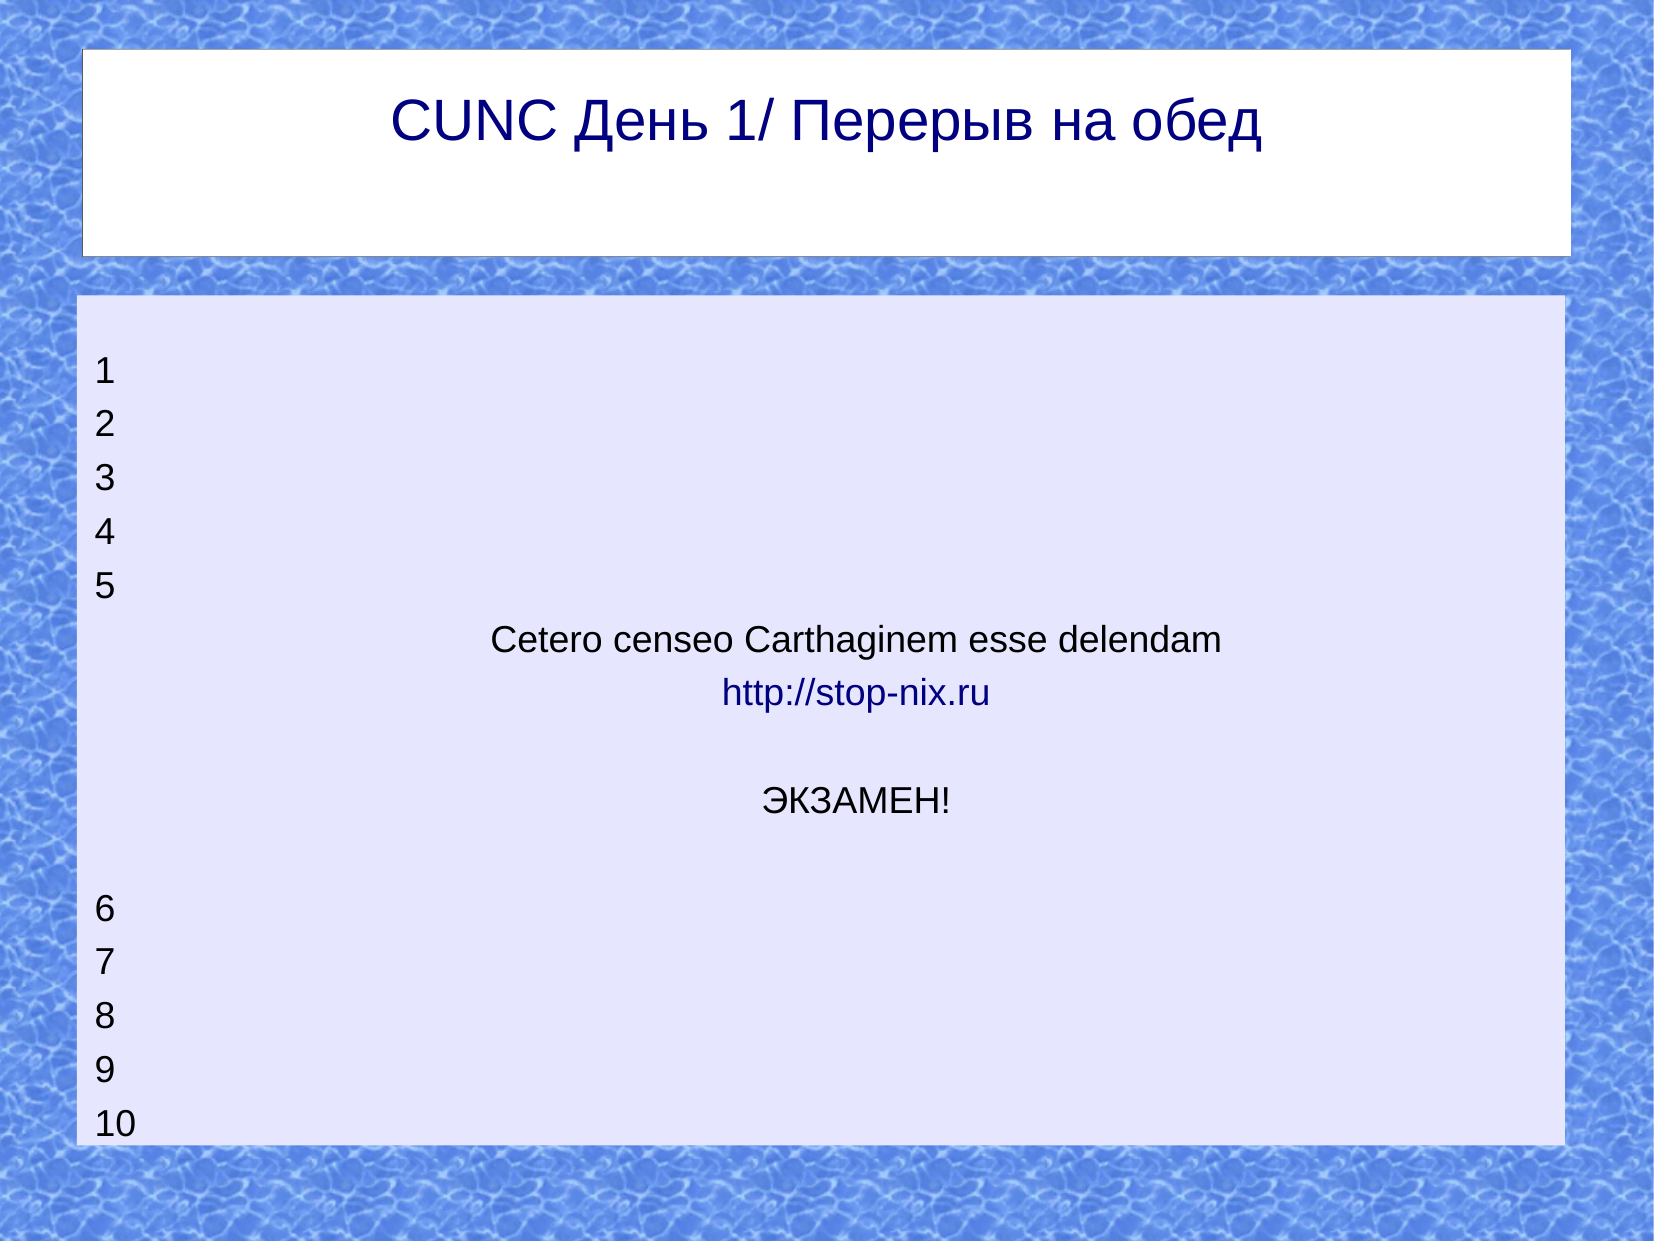

# CUNC День 1/ Перерыв на обед
Cetero censeo Carthaginem esse delendam
http://stop-nix.ru
ЭКЗАМЕН!